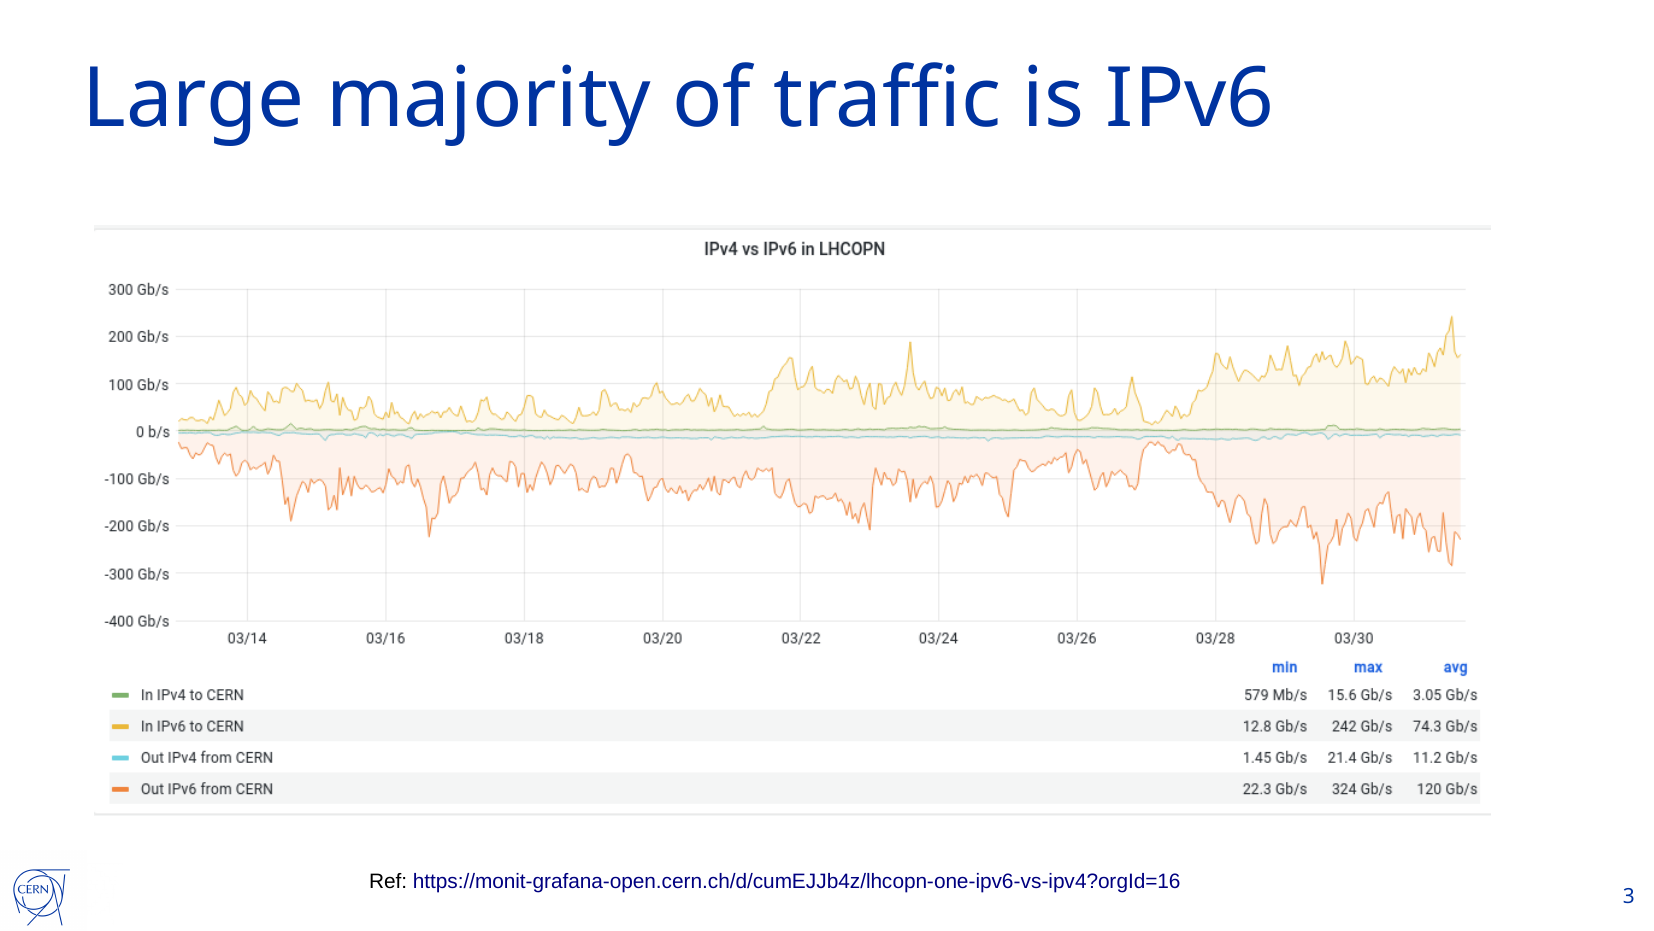

# Large majority of traffic is IPv6
Ref: https://monit-grafana-open.cern.ch/d/cumEJJb4z/lhcopn-one-ipv6-vs-ipv4?orgId=16